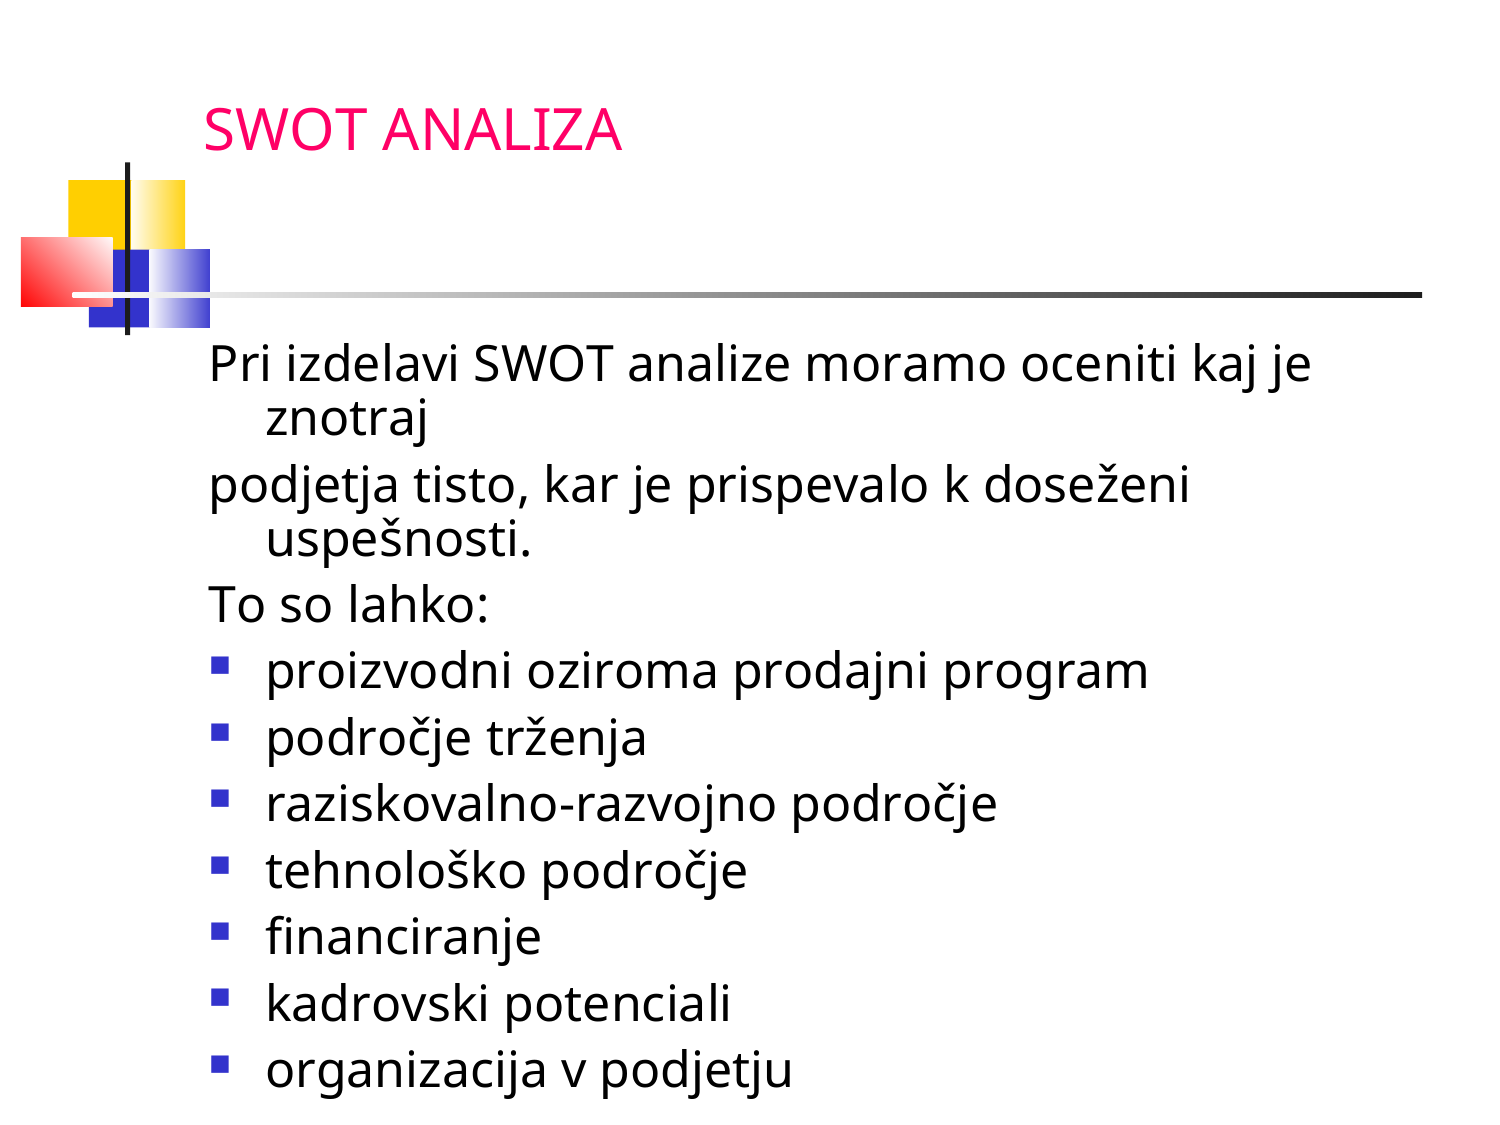

# SWOT ANALIZA
Pri izdelavi SWOT analize moramo oceniti kaj je znotraj
podjetja tisto, kar je prispevalo k doseženi uspešnosti.
To so lahko:
proizvodni oziroma prodajni program
področje trženja
raziskovalno-razvojno področje
tehnološko področje
financiranje
kadrovski potenciali
organizacija v podjetju